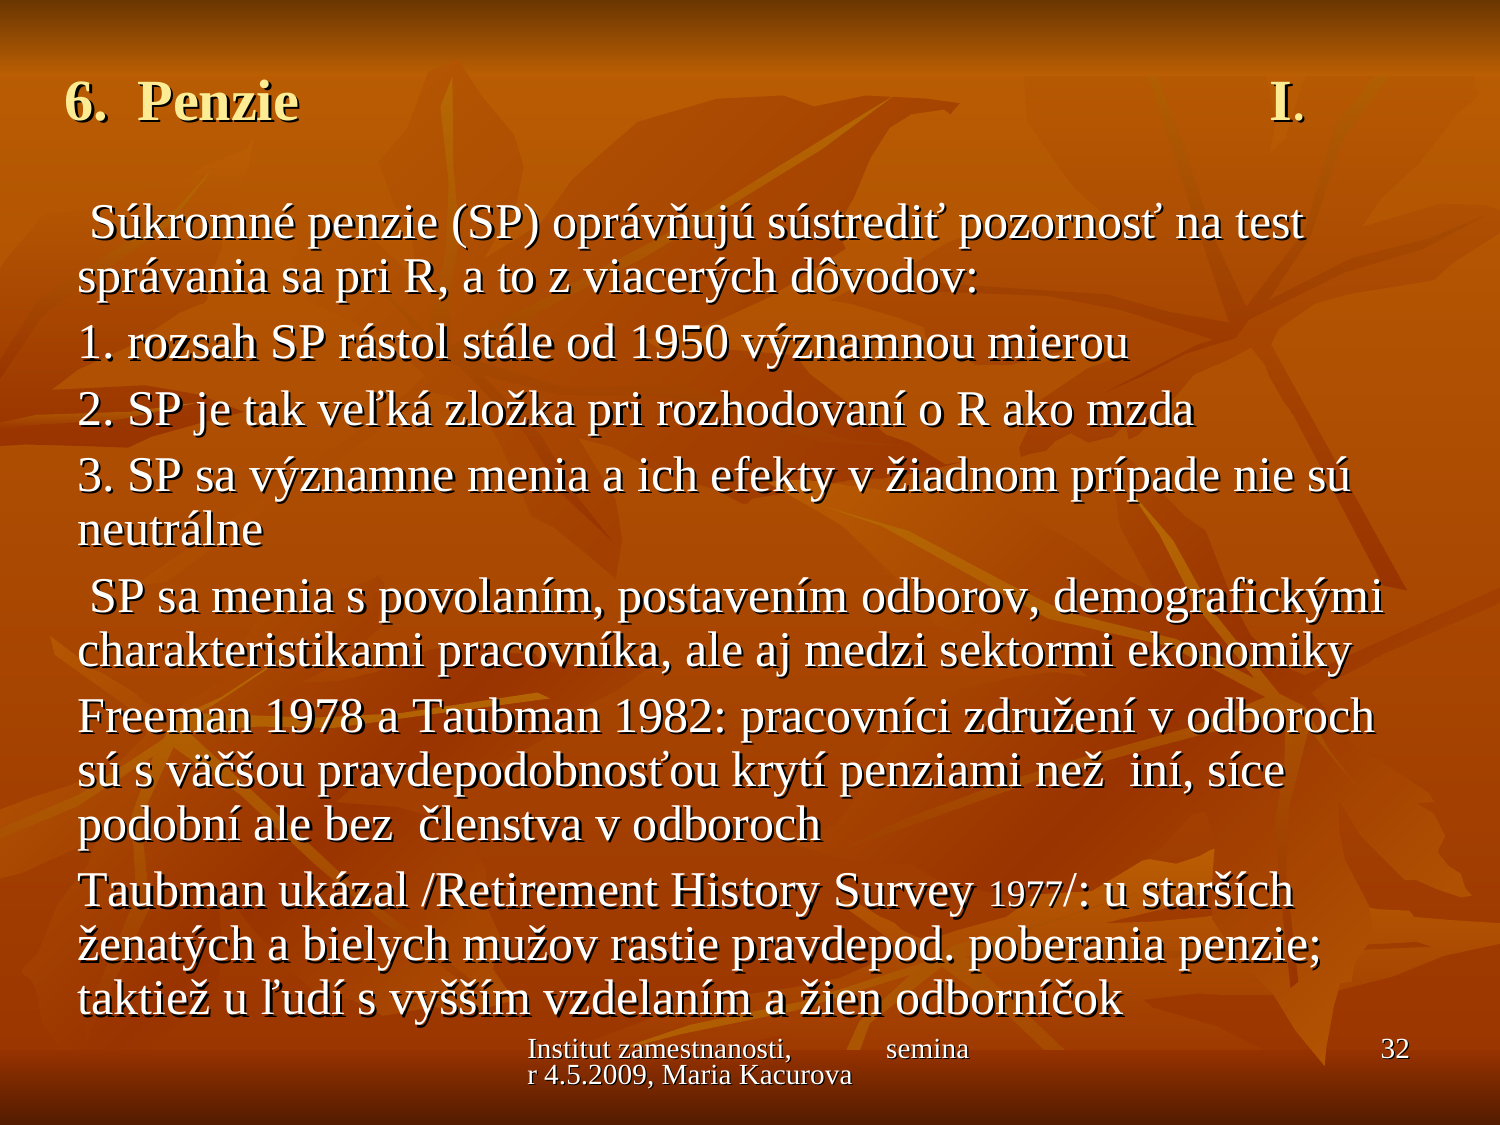

# 6. Penzie I.
 Súkromné penzie (SP) oprávňujú sústrediť pozornosť na test správania sa pri R, a to z viacerých dôvodov:
1. rozsah SP rástol stále od 1950 významnou mierou
2. SP je tak veľká zložka pri rozhodovaní o R ako mzda
3. SP sa významne menia a ich efekty v žiadnom prípade nie sú neutrálne
 SP sa menia s povolaním, postavením odborov, demografickými charakteristikami pracovníka, ale aj medzi sektormi ekonomiky
Freeman 1978 a Taubman 1982: pracovníci združení v odboroch sú s väčšou pravdepodobnosťou krytí penziami než iní, síce podobní ale bez členstva v odboroch
Taubman ukázal /Retirement History Survey 1977/: u starších ženatých a bielych mužov rastie pravdepod. poberania penzie; taktiež u ľudí s vyšším vzdelaním a žien odborníčok
Institut zamestnanosti, seminar 4.5.2009, Maria Kacurova
32